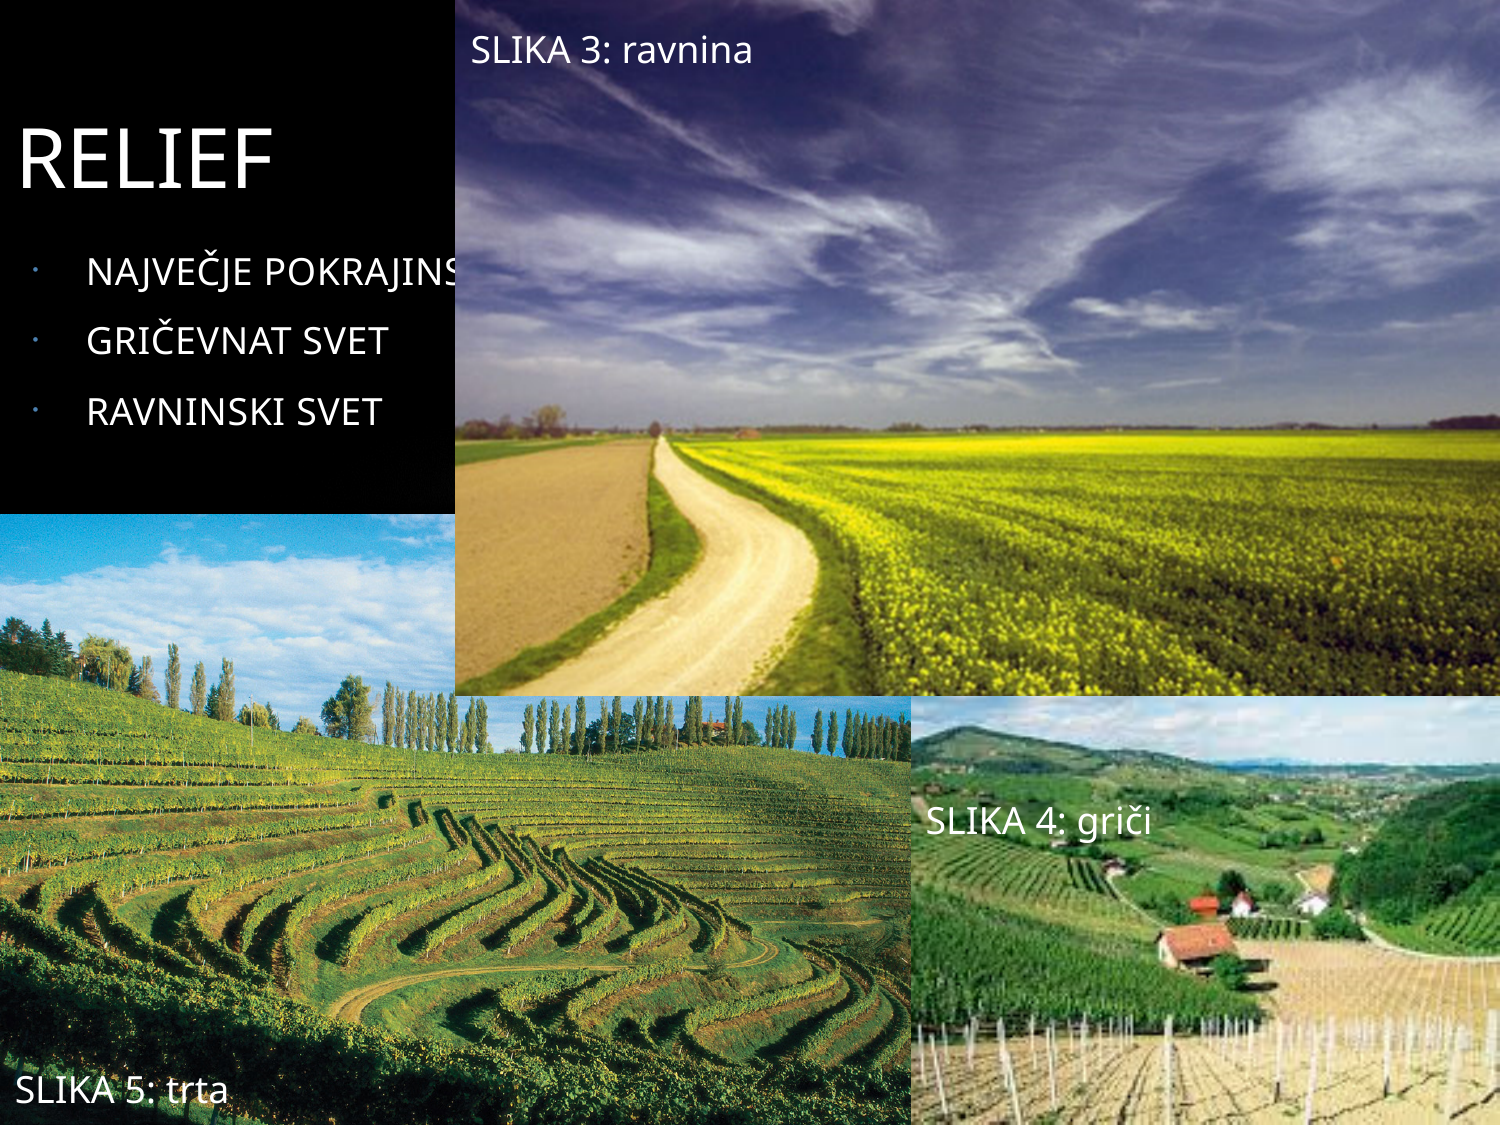

SLIKA 3: ravnina
RELIEF
# NAJVEČJE POKRAJINSKE POKRANJE
GRIČEVNAT SVET
RAVNINSKI SVET
SLIKA 4: griči
SLIKA 5: trta